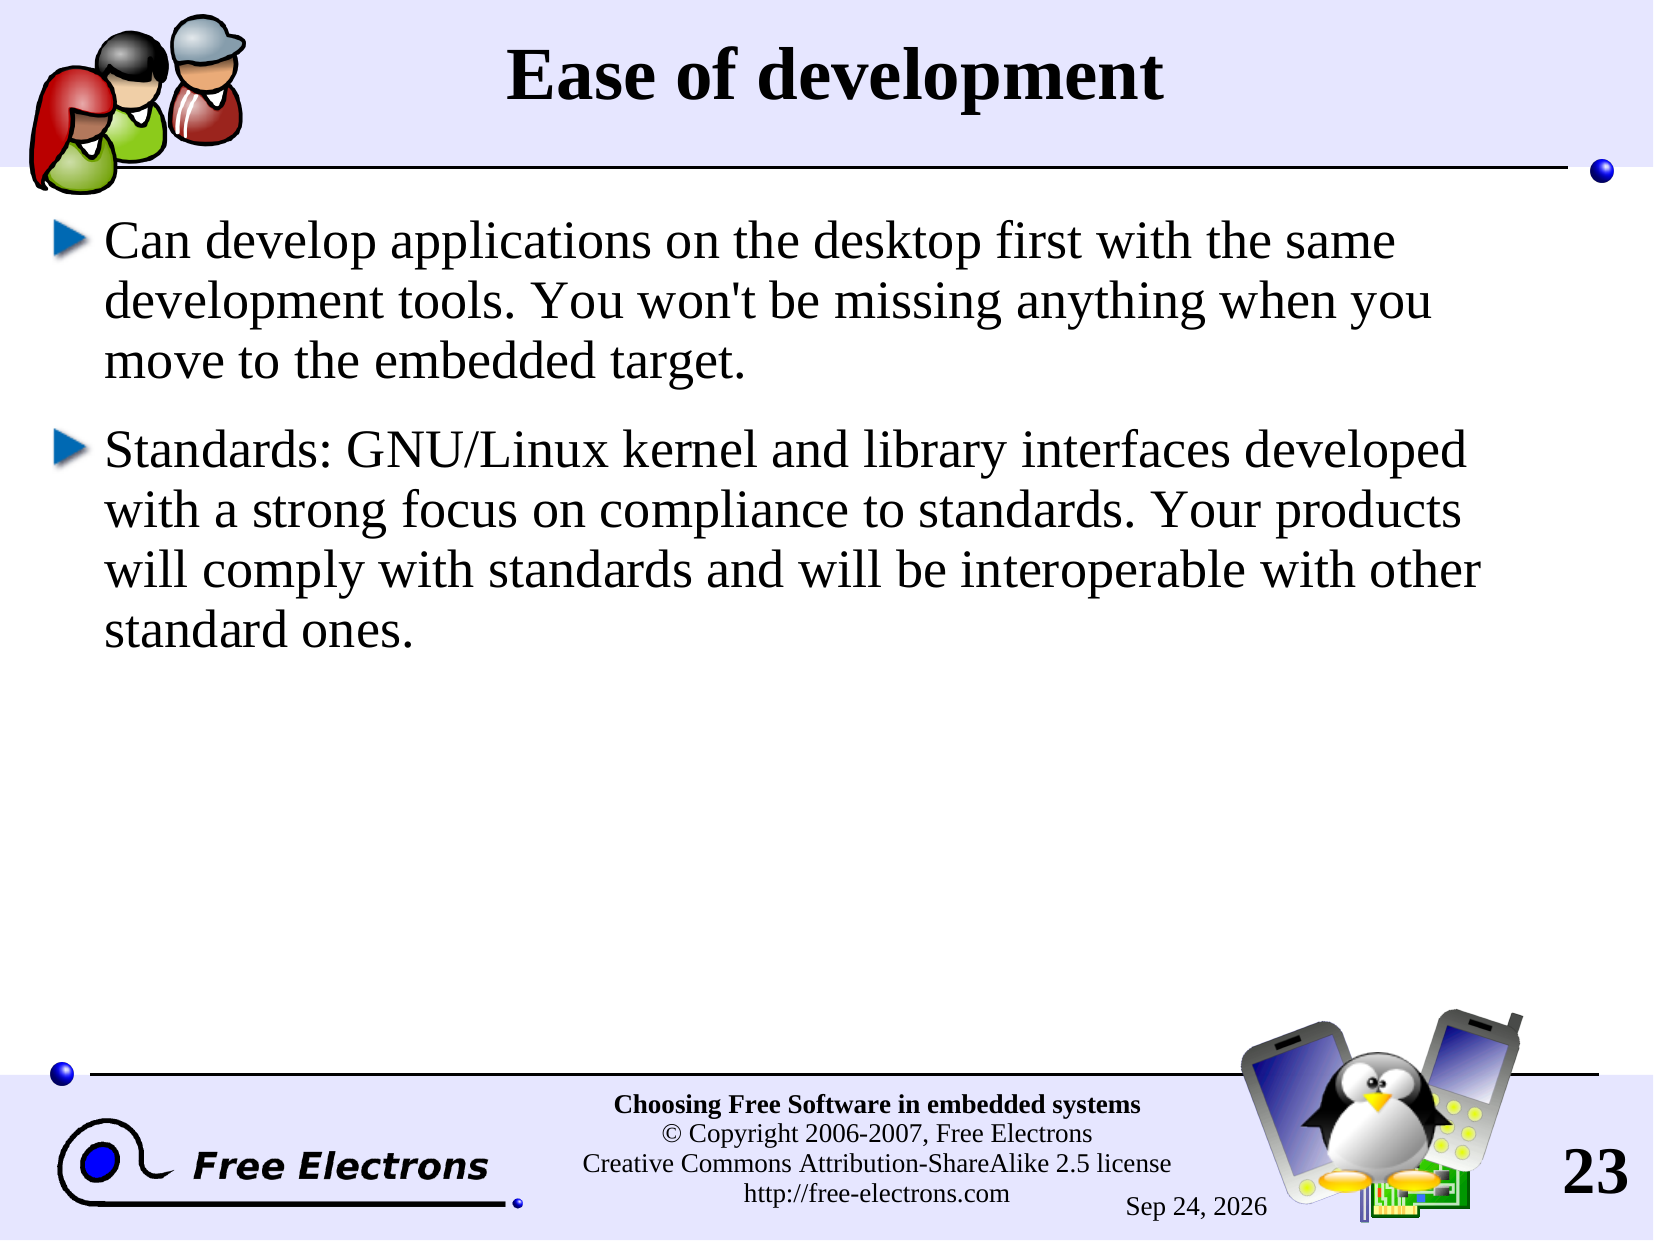

# Ease of development
Can develop applications on the desktop first with the same development tools. You won't be missing anything when you move to the embedded target.
Standards: GNU/Linux kernel and library interfaces developed with a strong focus on compliance to standards. Your products will comply with standards and will be interoperable with other standard ones.